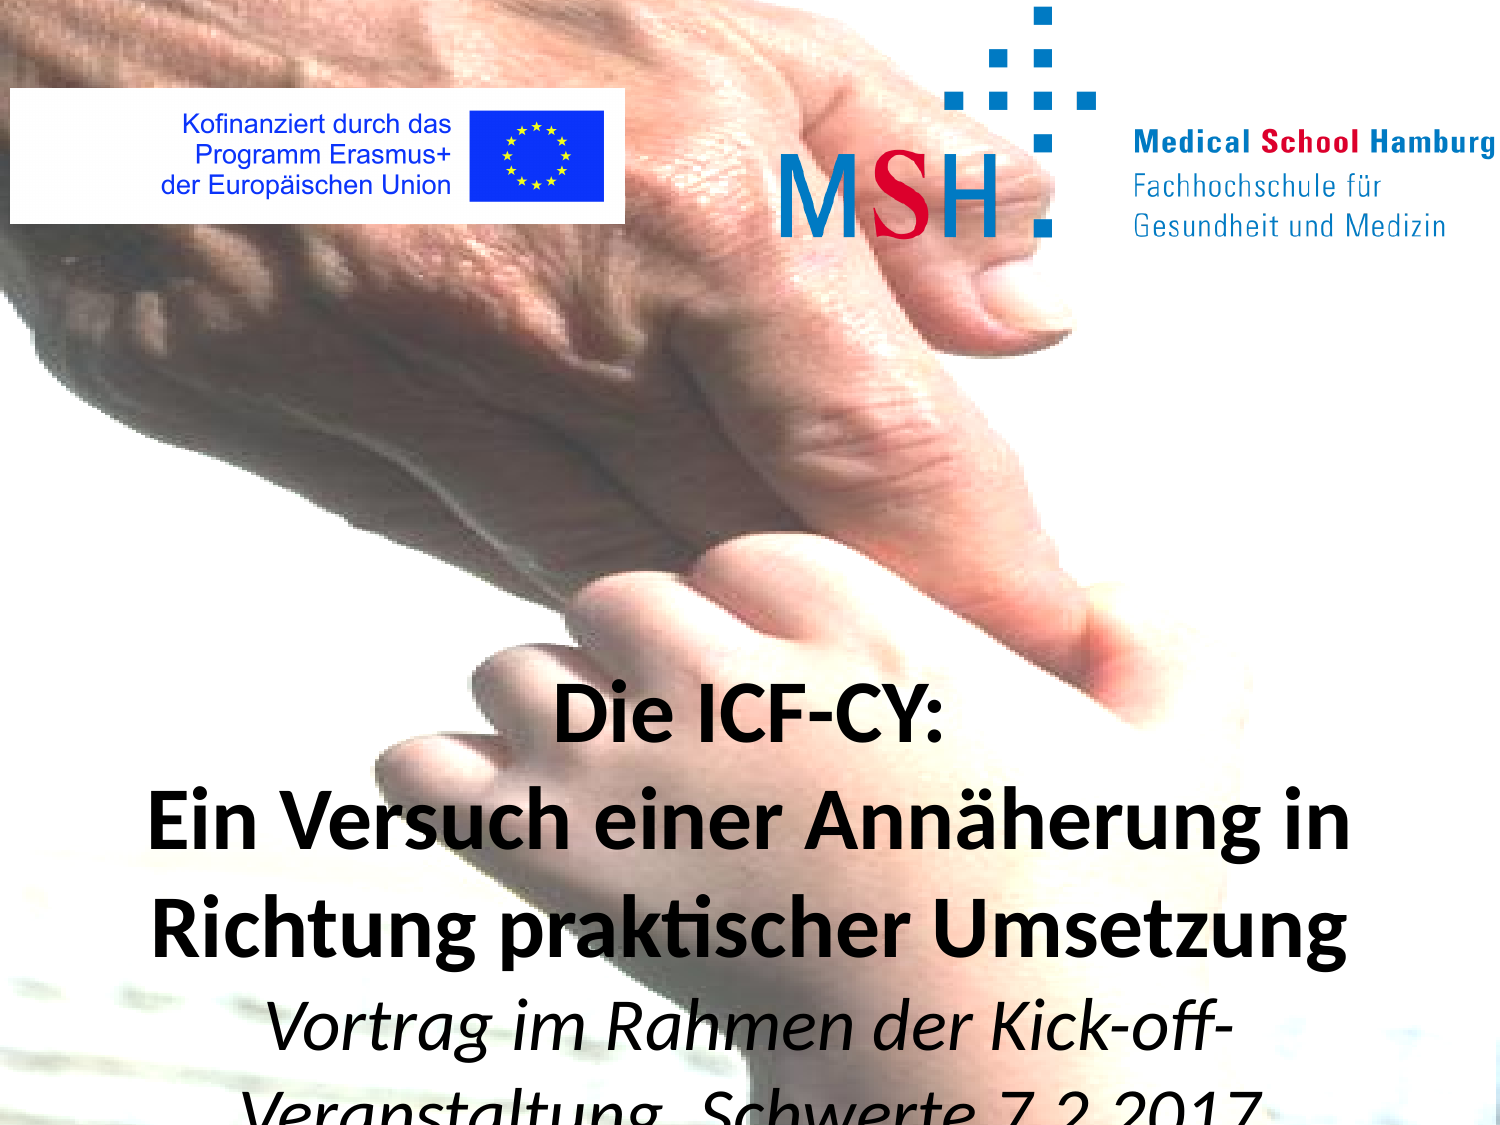

# Die ICF-CY: Ein Versuch einer Annäherung in Richtung praktischer Umsetzung Vortrag im Rahmen der Kick-off-Veranstaltung, Schwerte 7.2.2017 Attribution 4.0 International (CC BY 4.0) https://creativecommons.org/licenses/by/4.0/legalcode.en Prof. Dr. Manfred Pretis www.icfcy-meduse.eu Dieses Projekt wurde mit Unterstützung der Europäischen Kommission finanziert. Die Verantwortung für den Inhalt dieser Veröffentlichung (Mitteilung) trägt allein der Verfasser; die Kommission haftet nicht für die weitere Verwendung der darin enthaltenen Angaben